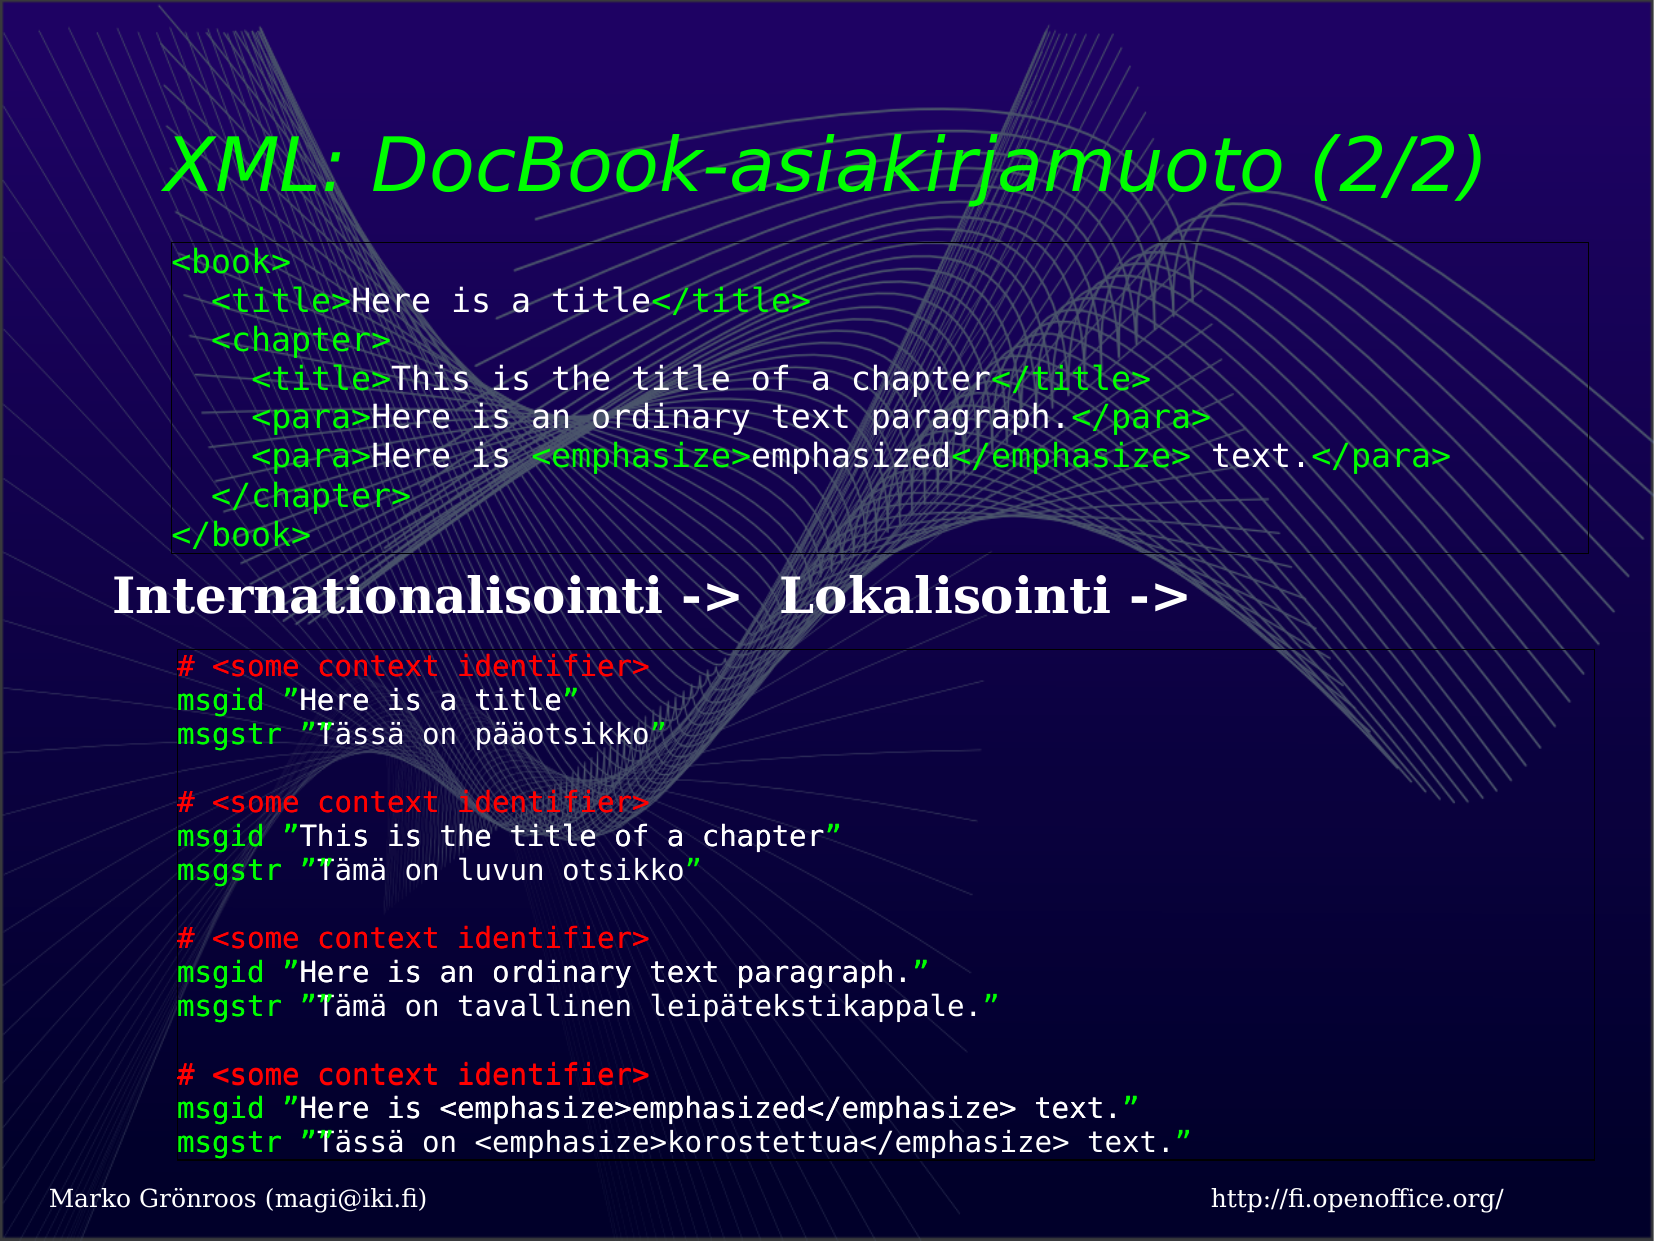

# XML: DocBook-asiakirjamuoto (2/2)
<book>
 <title>Here is a title</title>
 <chapter>
 <title>This is the title of a chapter</title>
 <para>Here is an ordinary text paragraph.</para>
 <para>Here is <emphasize>emphasized</emphasize> text.</para>
 </chapter>
</book>
Internationalisointi ->
Lokalisointi ->
# <some context identifier>
msgid ”Here is a title”
msgstr ”Tässä on pääotsikko”
# <some context identifier>
msgid ”This is the title of a chapter”
msgstr ”Tämä on luvun otsikko”
# <some context identifier>
msgid ”Here is an ordinary text paragraph.”
msgstr ”Tämä on tavallinen leipätekstikappale.”
# <some context identifier>
msgid ”Here is <emphasize>emphasized</emphasize> text.”
msgstr ”Tässä on <emphasize>korostettua</emphasize> text.”
# <some context identifier>
msgid ”Here is a title”
msgstr ””
# <some context identifier>
msgid ”This is the title of a chapter”
msgstr ””
# <some context identifier>
msgid ”Here is an ordinary text paragraph.”
msgstr ””
# <some context identifier>
msgid ”Here is <emphasize>emphasized</emphasize> text.”
msgstr ””